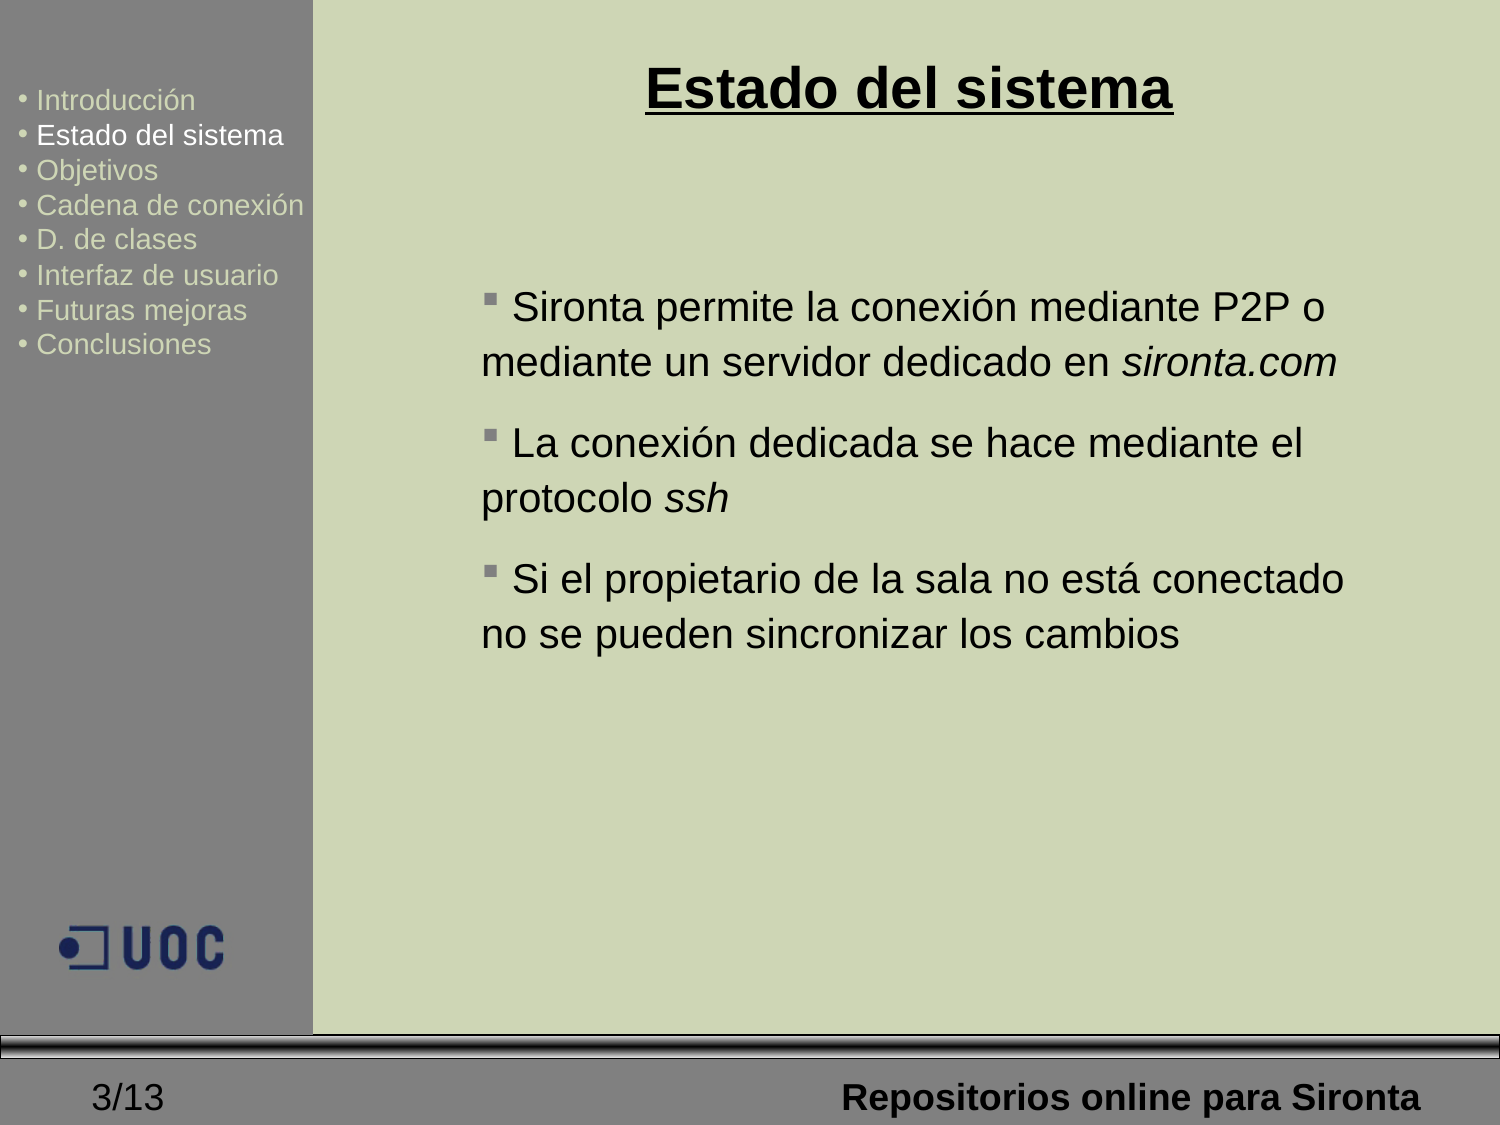

Estado del sistema
 Introducción
 Estado del sistema
 Objetivos
 Cadena de conexión
 D. de clases
 Interfaz de usuario
 Futuras mejoras
 Conclusiones
 Sironta permite la conexión mediante P2P o mediante un servidor dedicado en sironta.com
 La conexión dedicada se hace mediante el protocolo ssh
 Si el propietario de la sala no está conectado no se pueden sincronizar los cambios
Repositorios online para Sironta